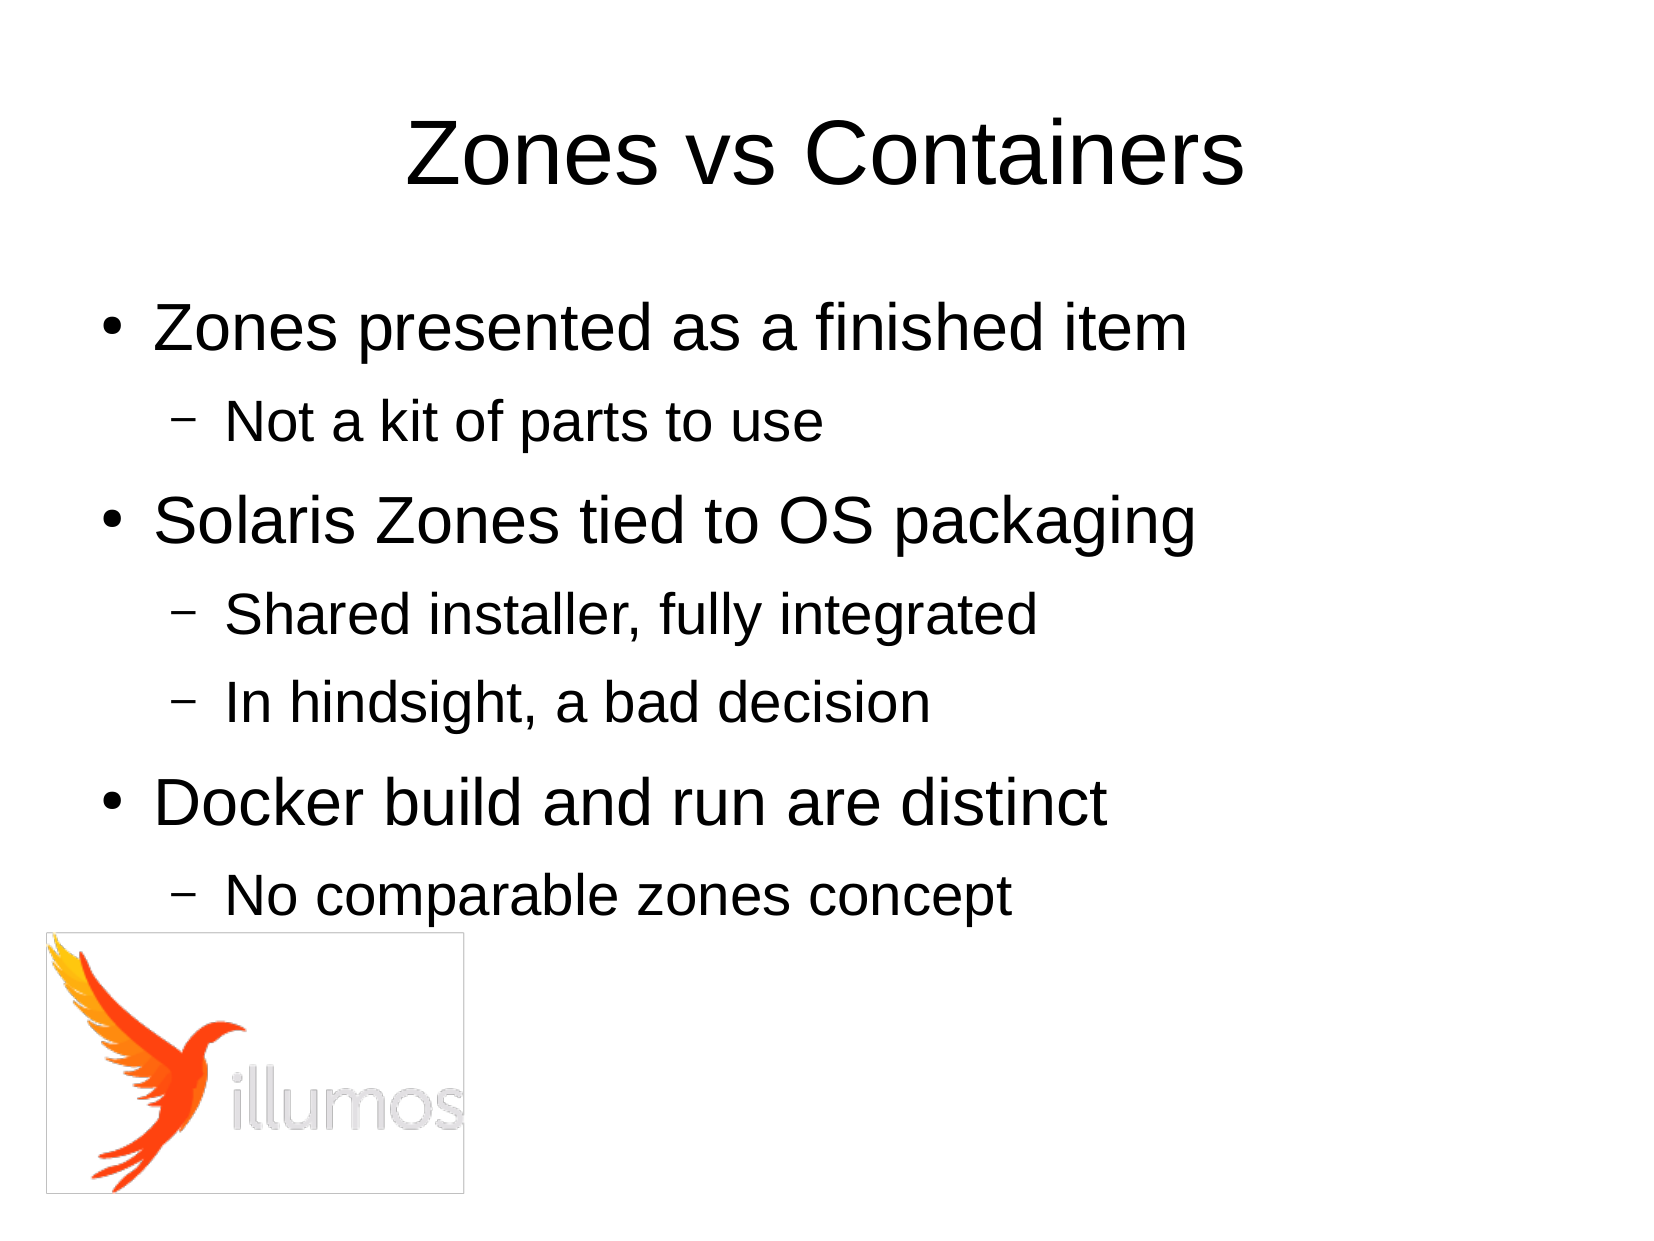

# Zones vs Containers
Zones presented as a finished item
Not a kit of parts to use
Solaris Zones tied to OS packaging
Shared installer, fully integrated
In hindsight, a bad decision
Docker build and run are distinct
No comparable zones concept